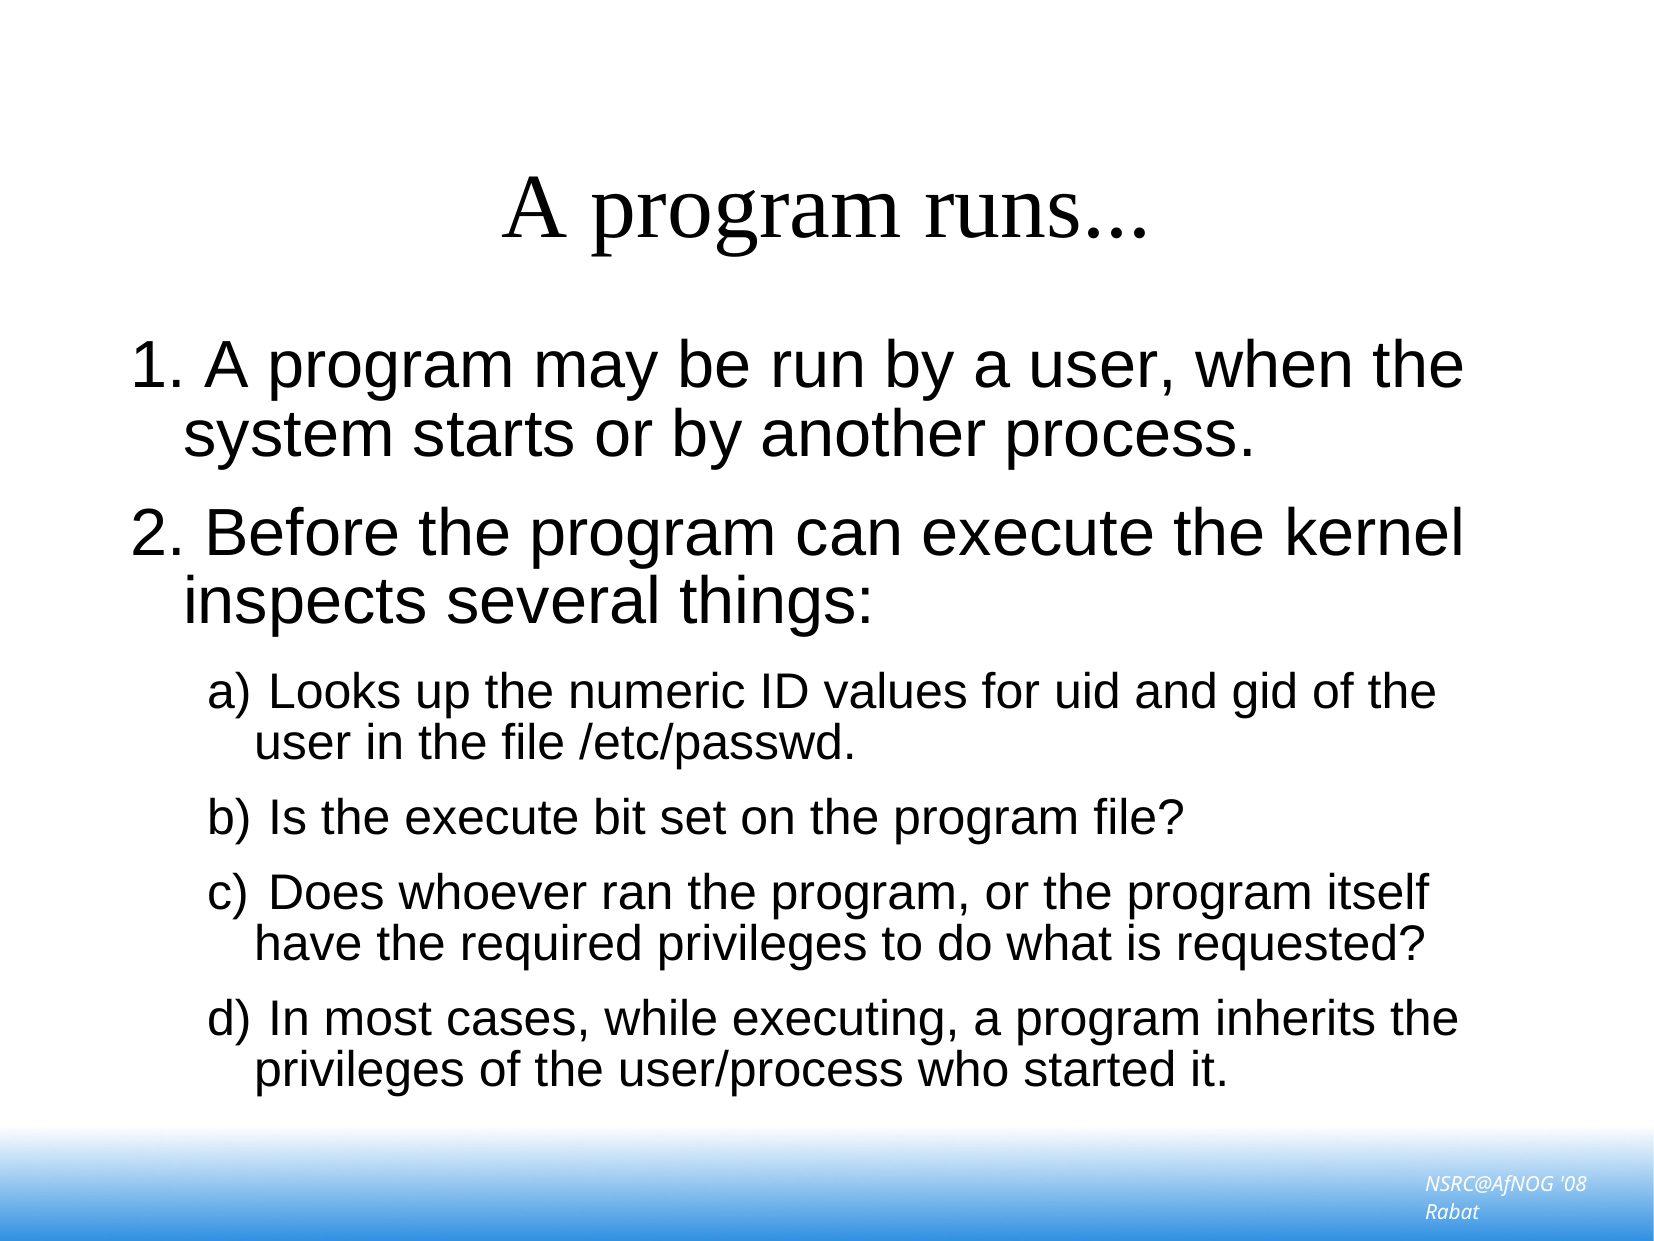

# A program runs...
 A program may be run by a user, when the system starts or by another process.
 Before the program can execute the kernel inspects several things:
 Looks up the numeric ID values for uid and gid of the user in the file /etc/passwd.
 Is the execute bit set on the program file?
 Does whoever ran the program, or the program itself have the required privileges to do what is requested?
 In most cases, while executing, a program inherits the privileges of the user/process who started it.